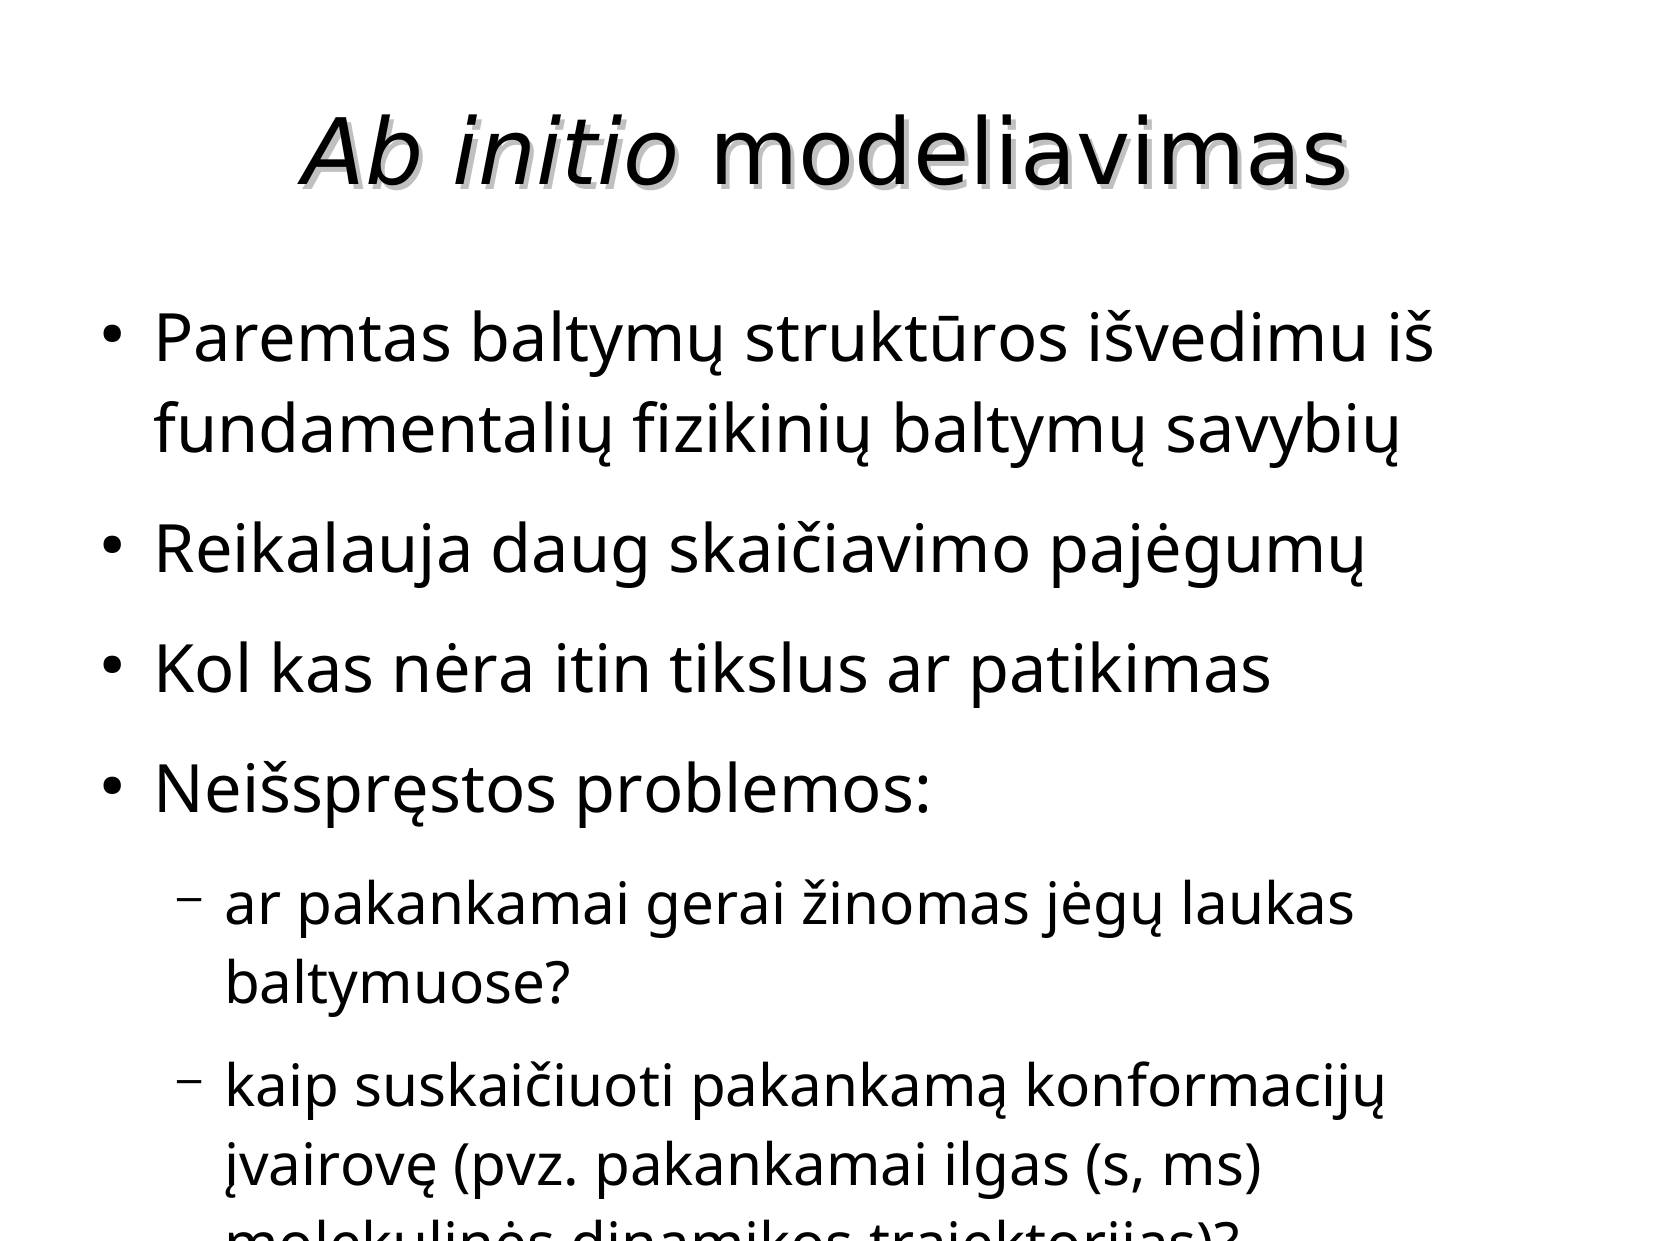

# Ab initio modeliavimas
Paremtas baltymų struktūros išvedimu iš fundamentalių fizikinių baltymų savybių
Reikalauja daug skaičiavimo pajėgumų
Kol kas nėra itin tikslus ar patikimas
Neišspręstos problemos:
ar pakankamai gerai žinomas jėgų laukas baltymuose?
kaip suskaičiuoti pakankamą konformacijų įvairovę (pvz. pakankamai ilgas (s, ms) molekulinės dinamikos trajektorijas)?